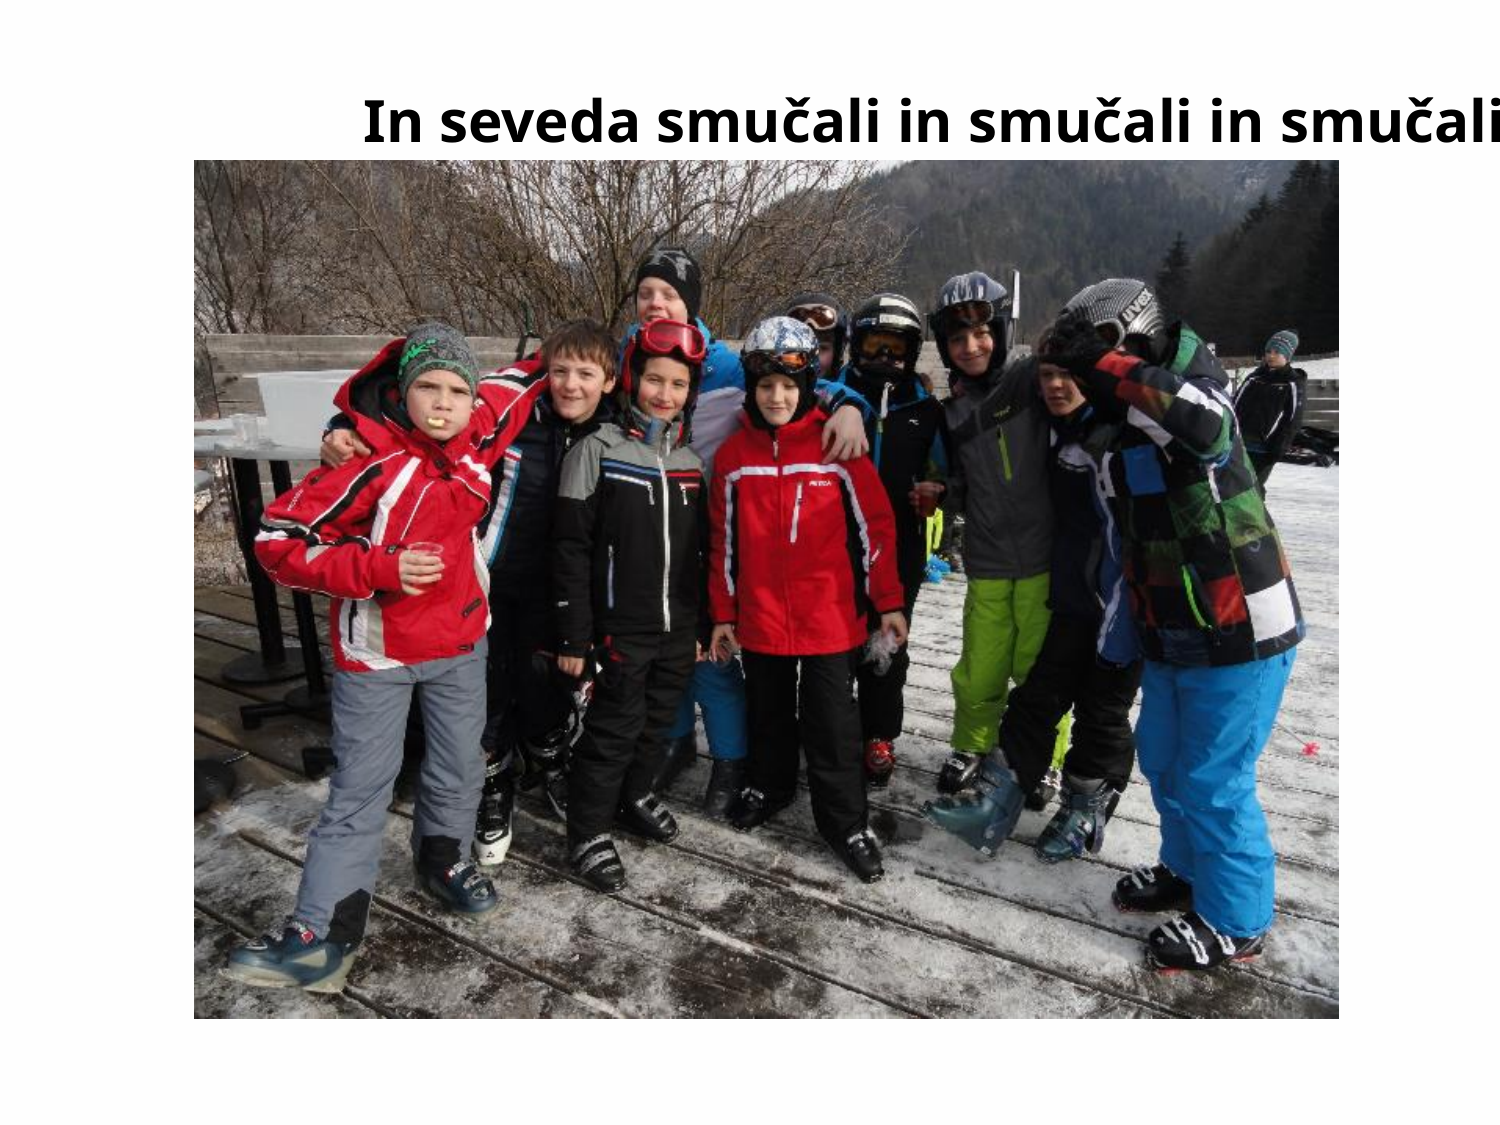

In seveda smučali in smučali in smučali …